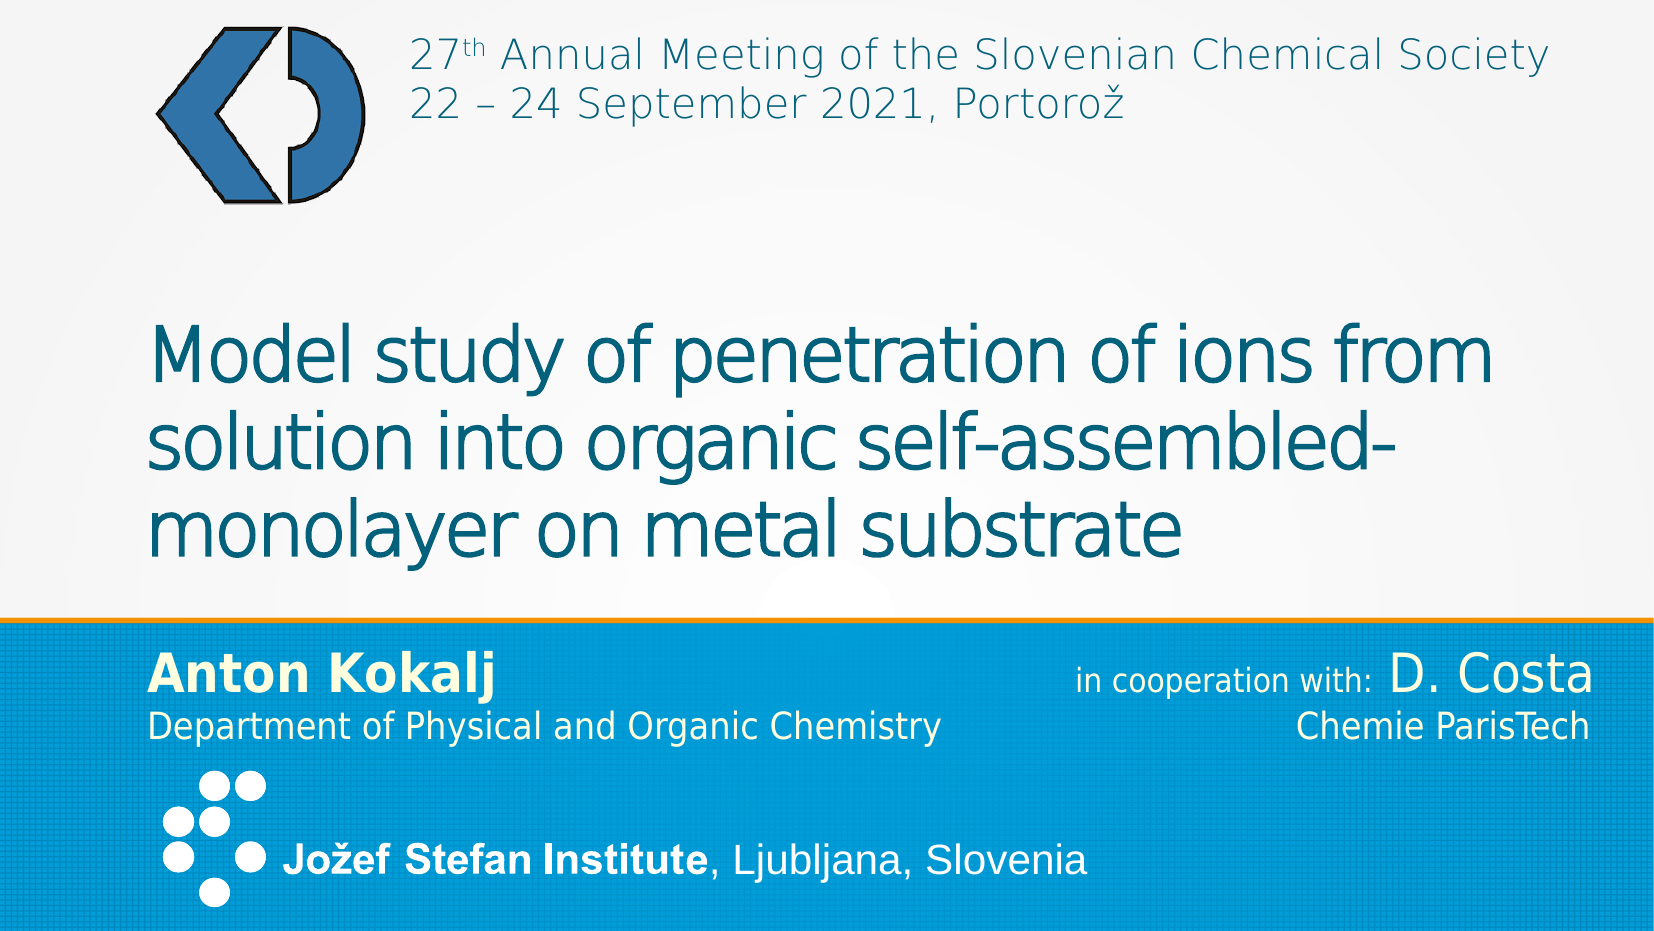

# Model study of penetration of ions from solution into organic self-assembled-monolayer on metal substrate
27th Annual Meeting of the Slovenian Chemical Society
22 – 24 September 2021, Portorož
Anton Kokalj in cooperation with: D. Costa
Department of Physical and Organic Chemistry Chemie ParisTech
, Ljubljana, Slovenia